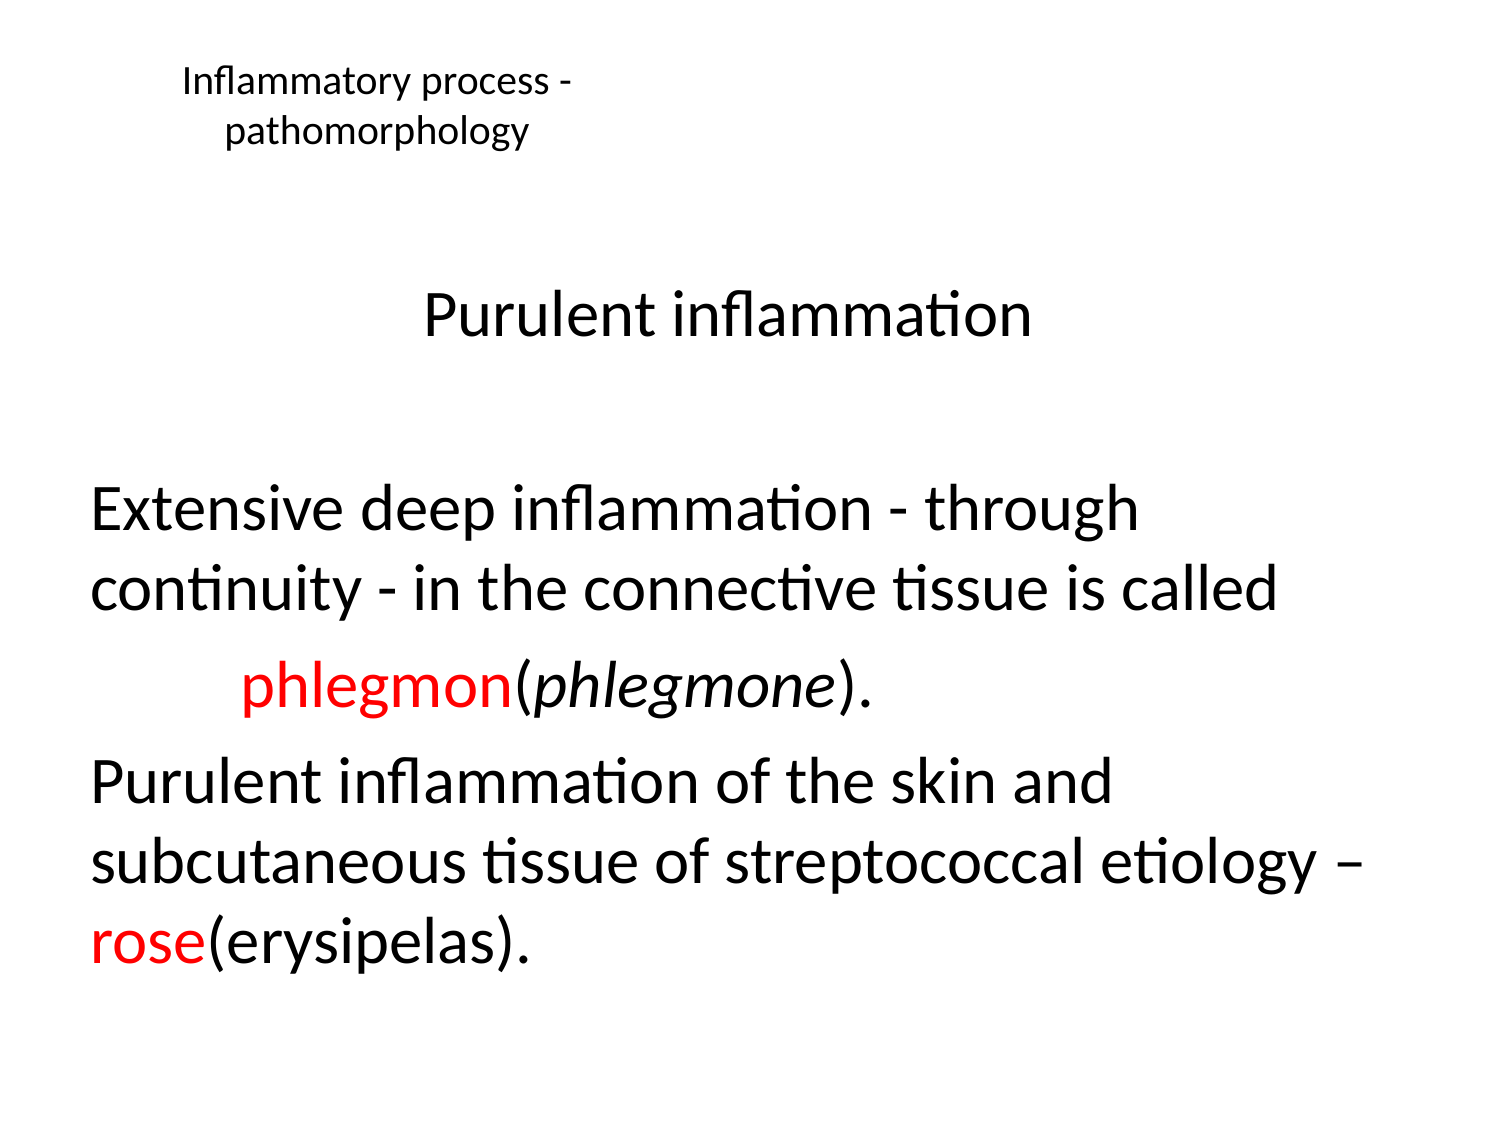

# Inflammatory process - pathomorphology
Purulent inflammation
Extensive deep inflammation - through continuity - in the connective tissue is called
		phlegmon(phlegmone).
Purulent inflammation of the skin and subcutaneous tissue of streptococcal etiology –rose(erysipelas).